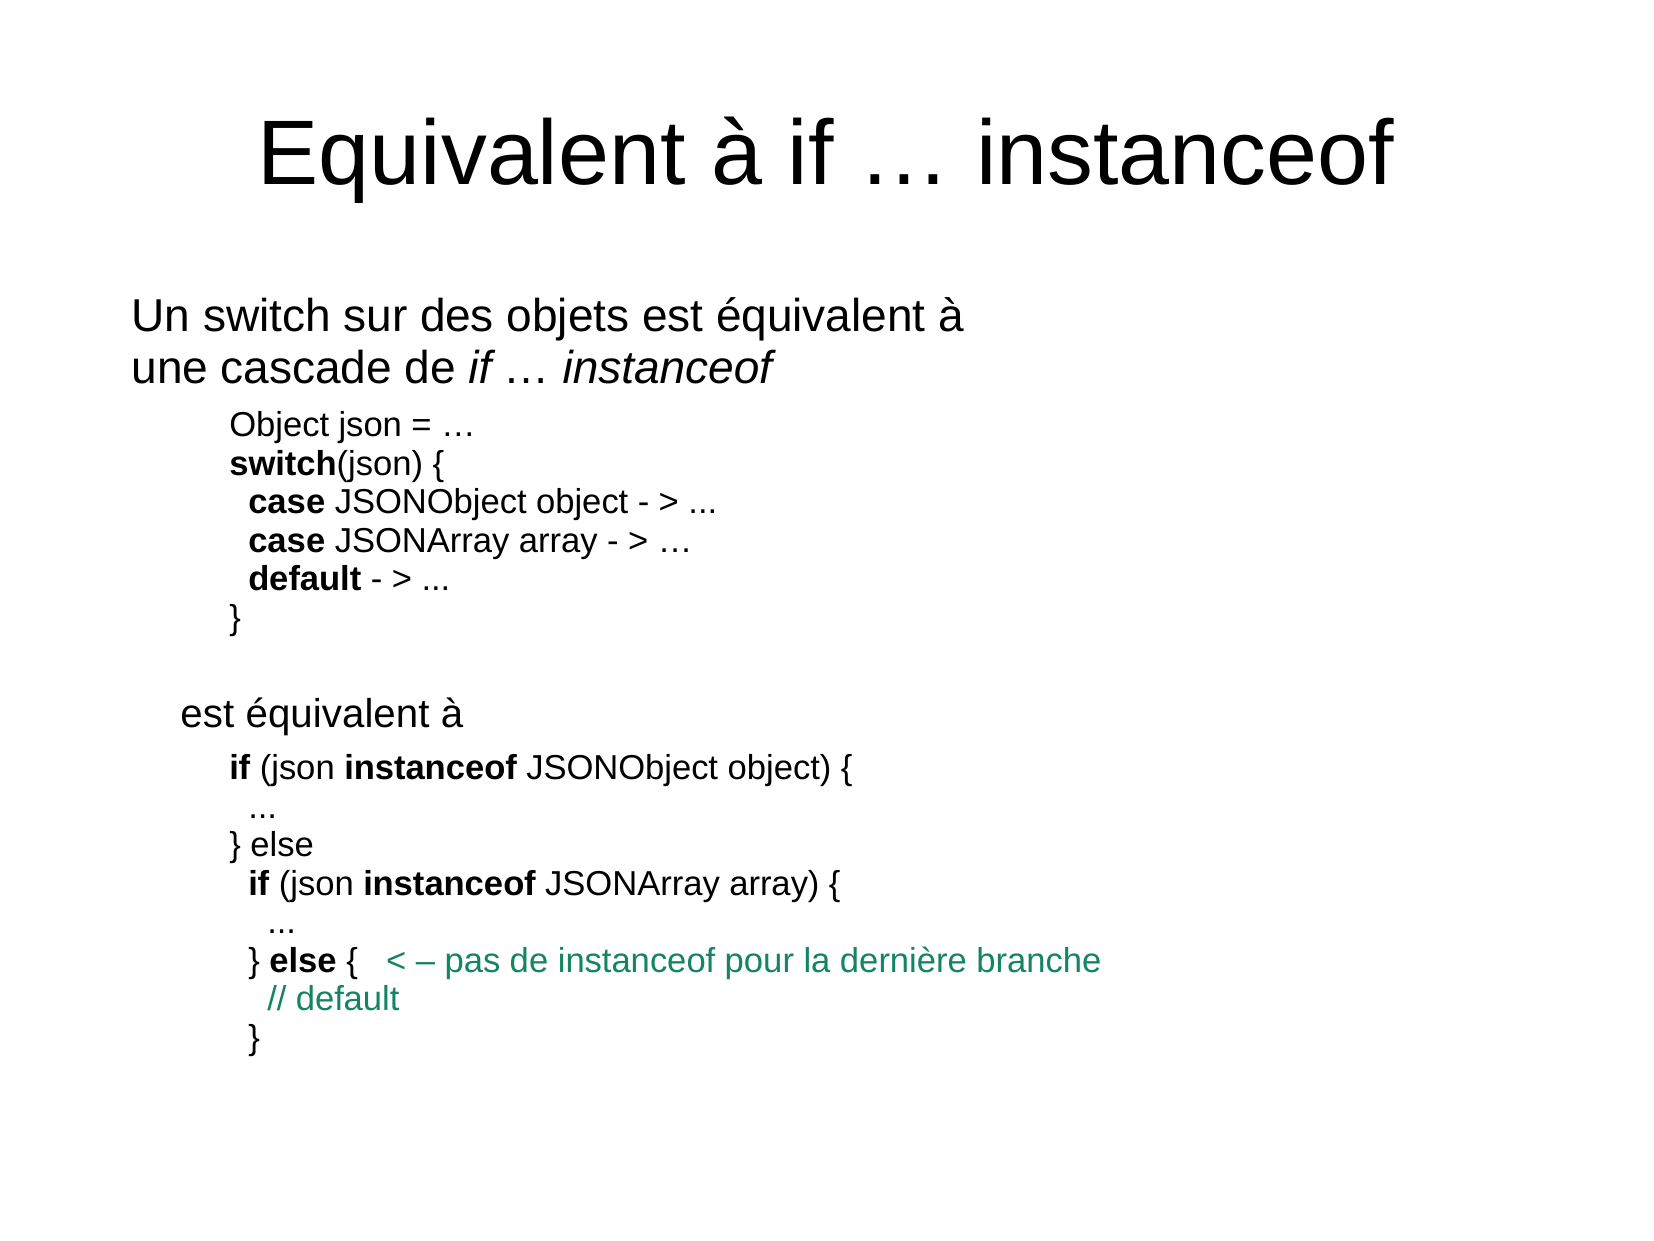

# Equivalent à if … instanceof
Un switch sur des objets est équivalent à
une cascade de if … instanceof
Object json = …
switch(json) {
 case JSONObject object - > ...
 case JSONArray array - > …
 default - > ...
}
est équivalent à
if (json instanceof JSONObject object) {
 ...
} else
 if (json instanceof JSONArray array) {
 ...
 } else { < – pas de instanceof pour la dernière branche
 // default
 }